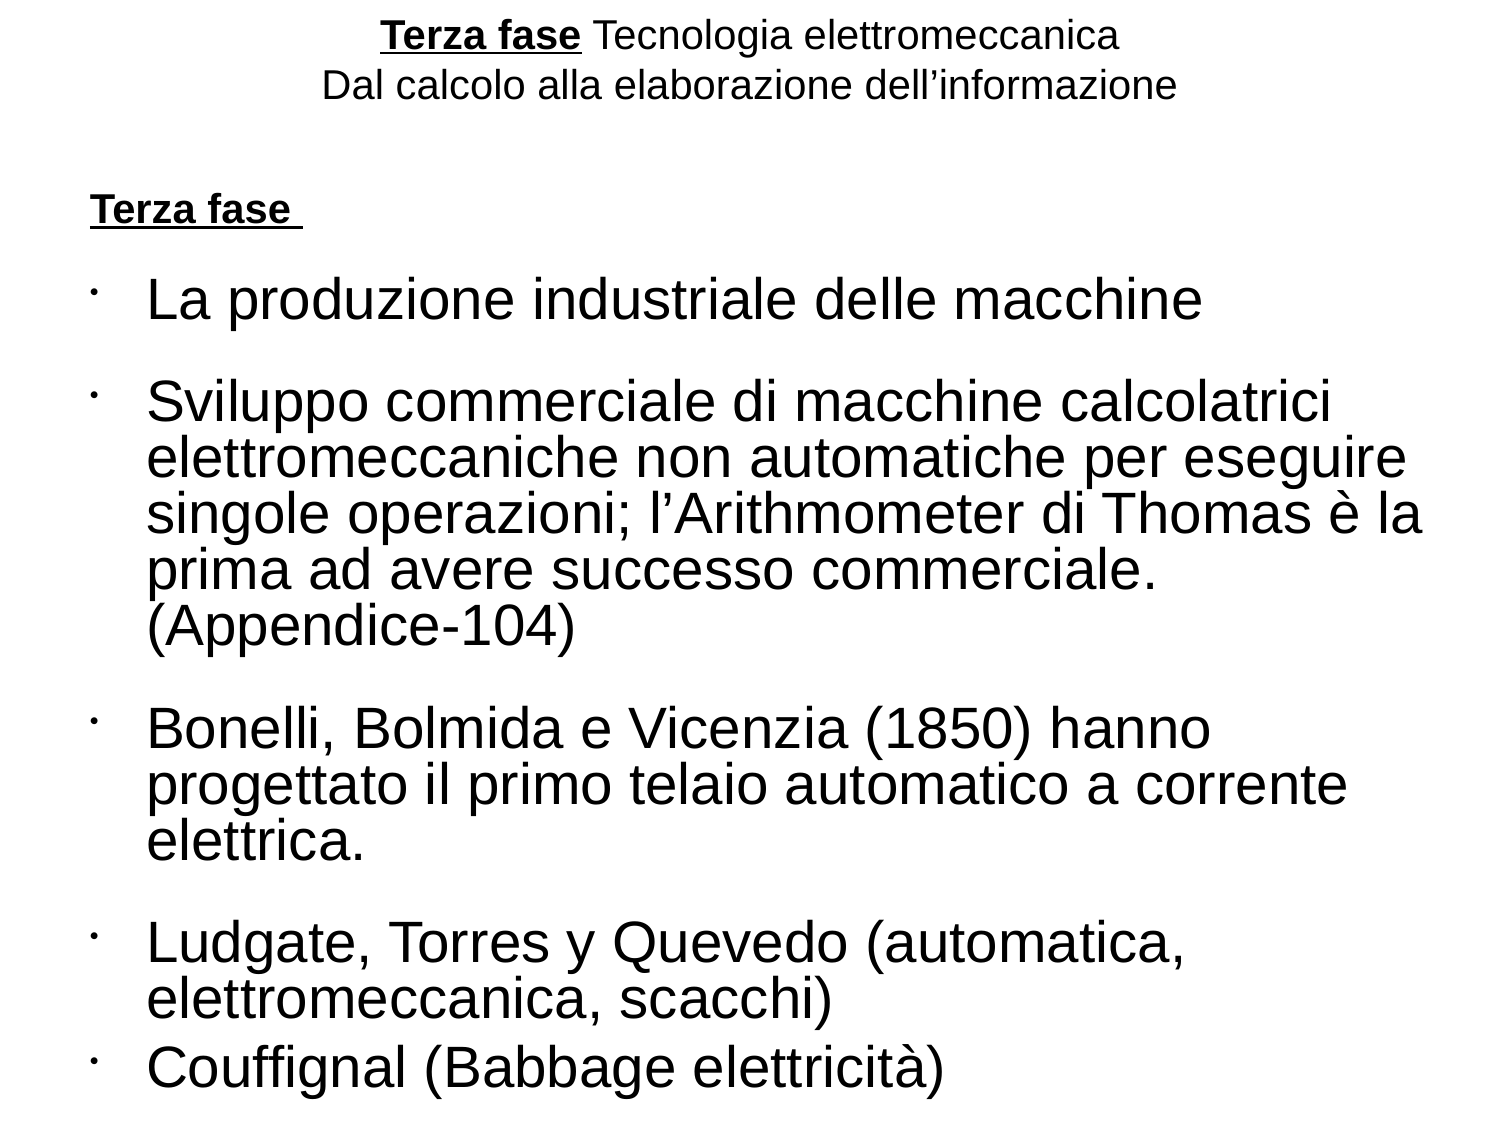

# Terza fase Tecnologia elettromeccanica Dal calcolo alla elaborazione dell’informazione
Terza fase
La produzione industriale delle macchine
Sviluppo commerciale di macchine calcolatrici elettromeccaniche non automatiche per eseguire singole operazioni; l’Arithmometer di Thomas è la prima ad avere successo commerciale. (Appendice-104)
Bonelli, Bolmida e Vicenzia (1850) hanno progettato il primo telaio automatico a corrente elettrica.
Ludgate, Torres y Quevedo (automatica, elettromeccanica, scacchi)
Couffignal (Babbage elettricità)